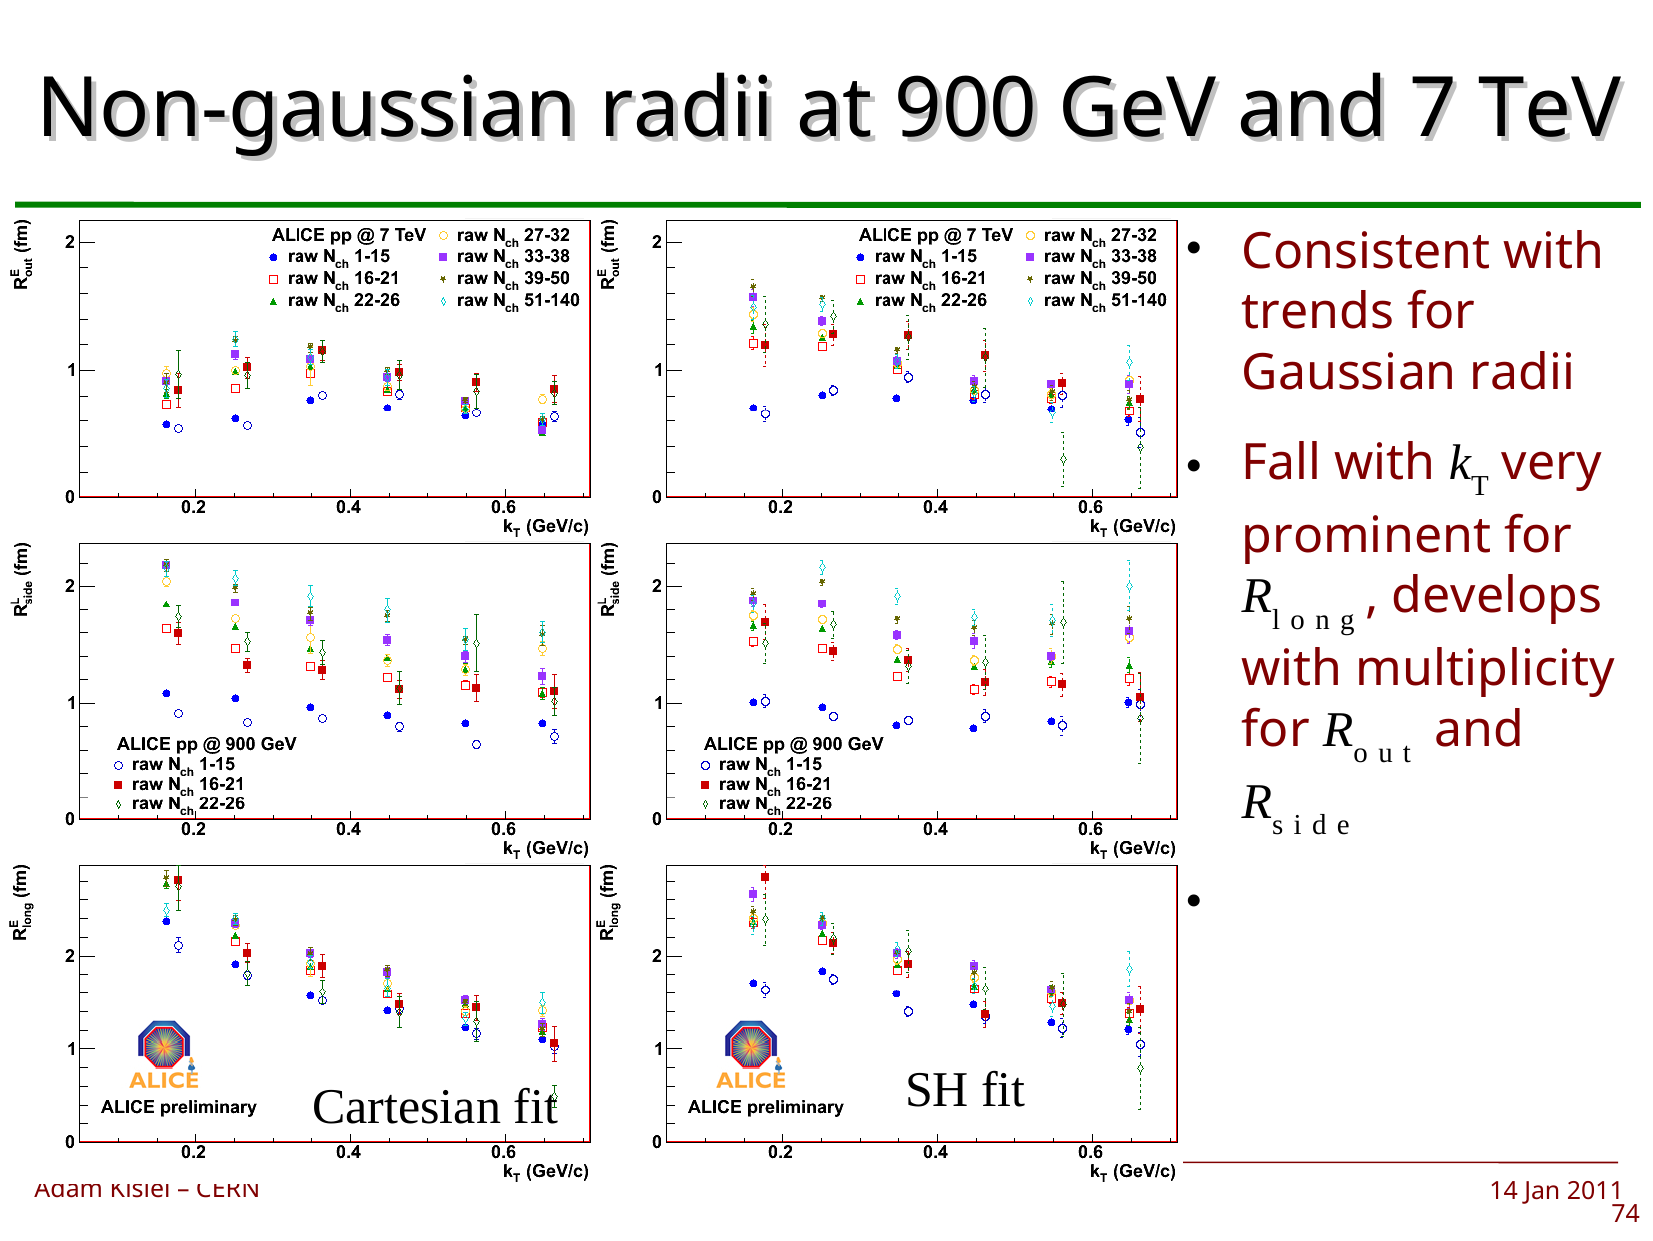

# Non-gaussian radii at 900 GeV and 7 TeV
Consistent with trends for Gaussian radii
Fall with kT very prominent for Rlong, develops with multiplicity for Rout and Rside
SH fit
Cartesian fit